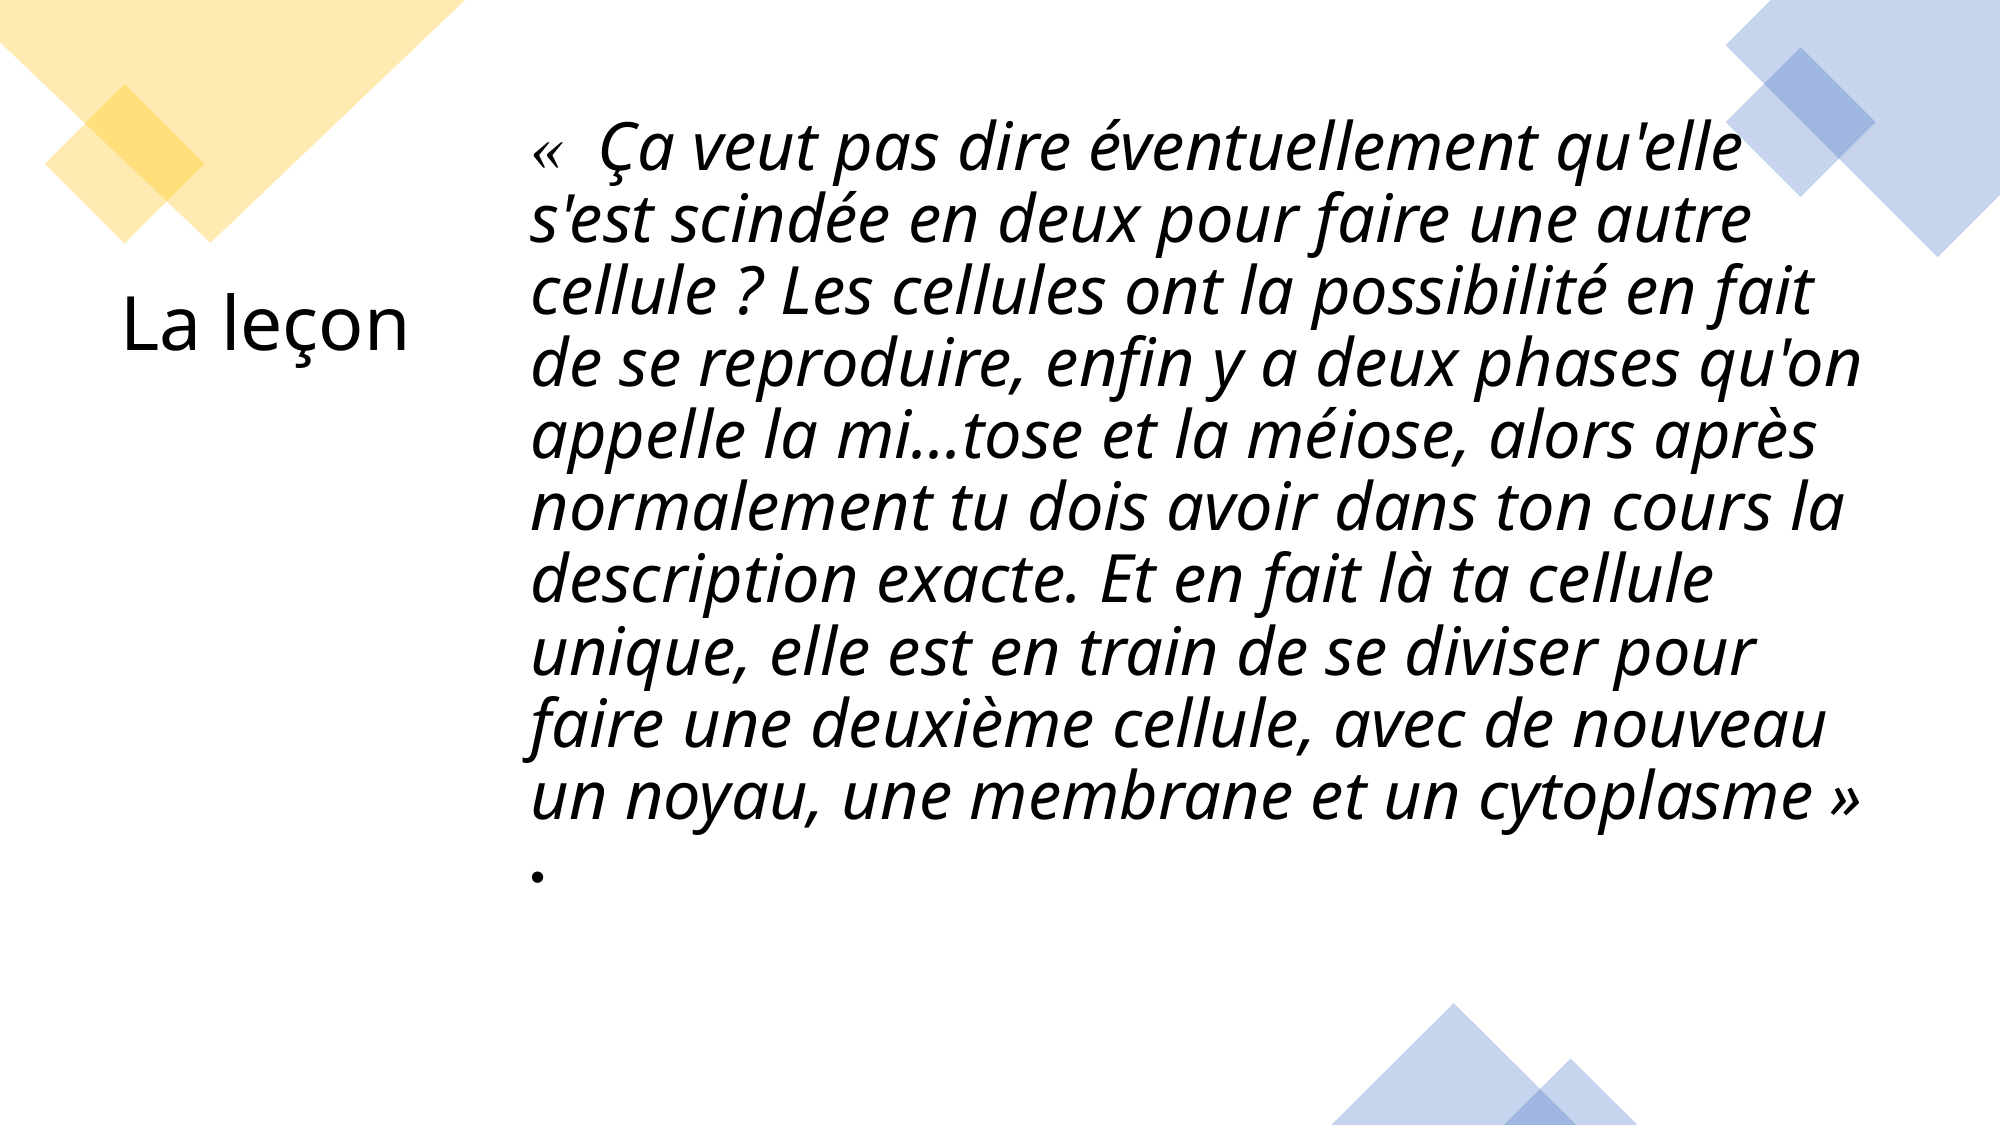

«  Ça veut pas dire éventuellement qu'elle s'est scindée en deux pour faire une autre cellule ? Les cellules ont la possibilité en fait de se reproduire, enfin y a deux phases qu'on appelle la mi...tose et la méiose, alors après normalement tu dois avoir dans ton cours la description exacte. Et en fait là ta cellule unique, elle est en train de se diviser pour faire une deuxième cellule, avec de nouveau un noyau, une membrane et un cytoplasme »
# La leçon